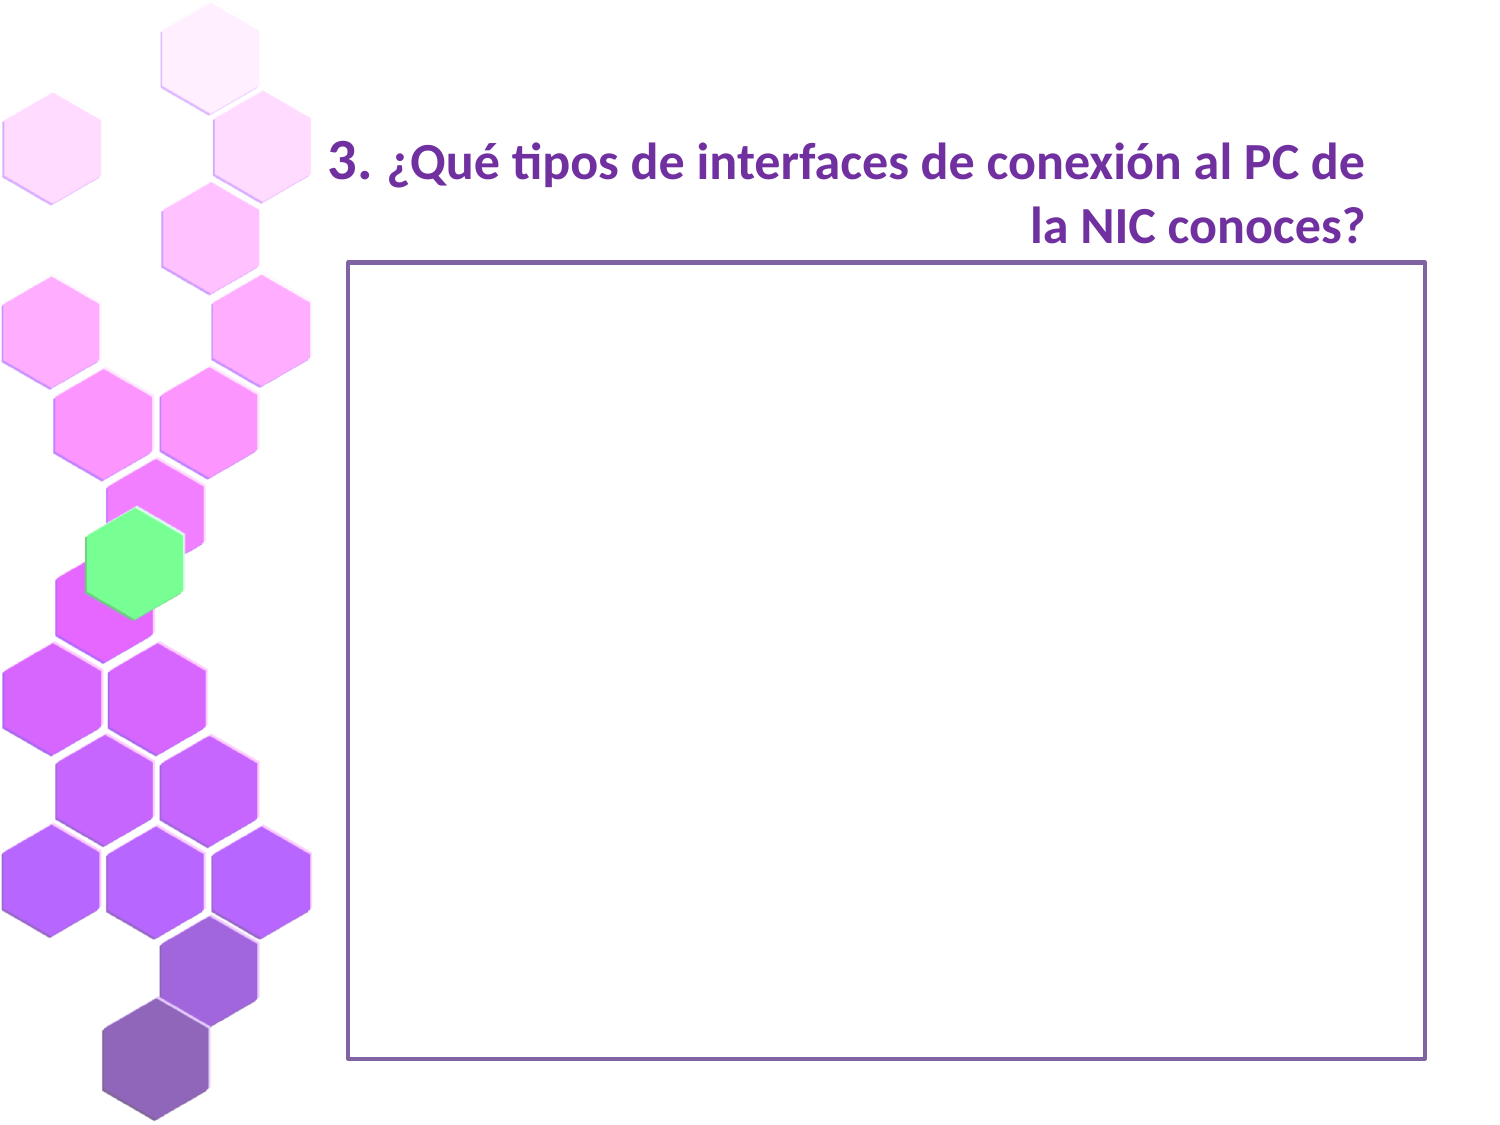

# 3. ¿Qué tipos de interfaces de conexión al PC de la NIC conoces?